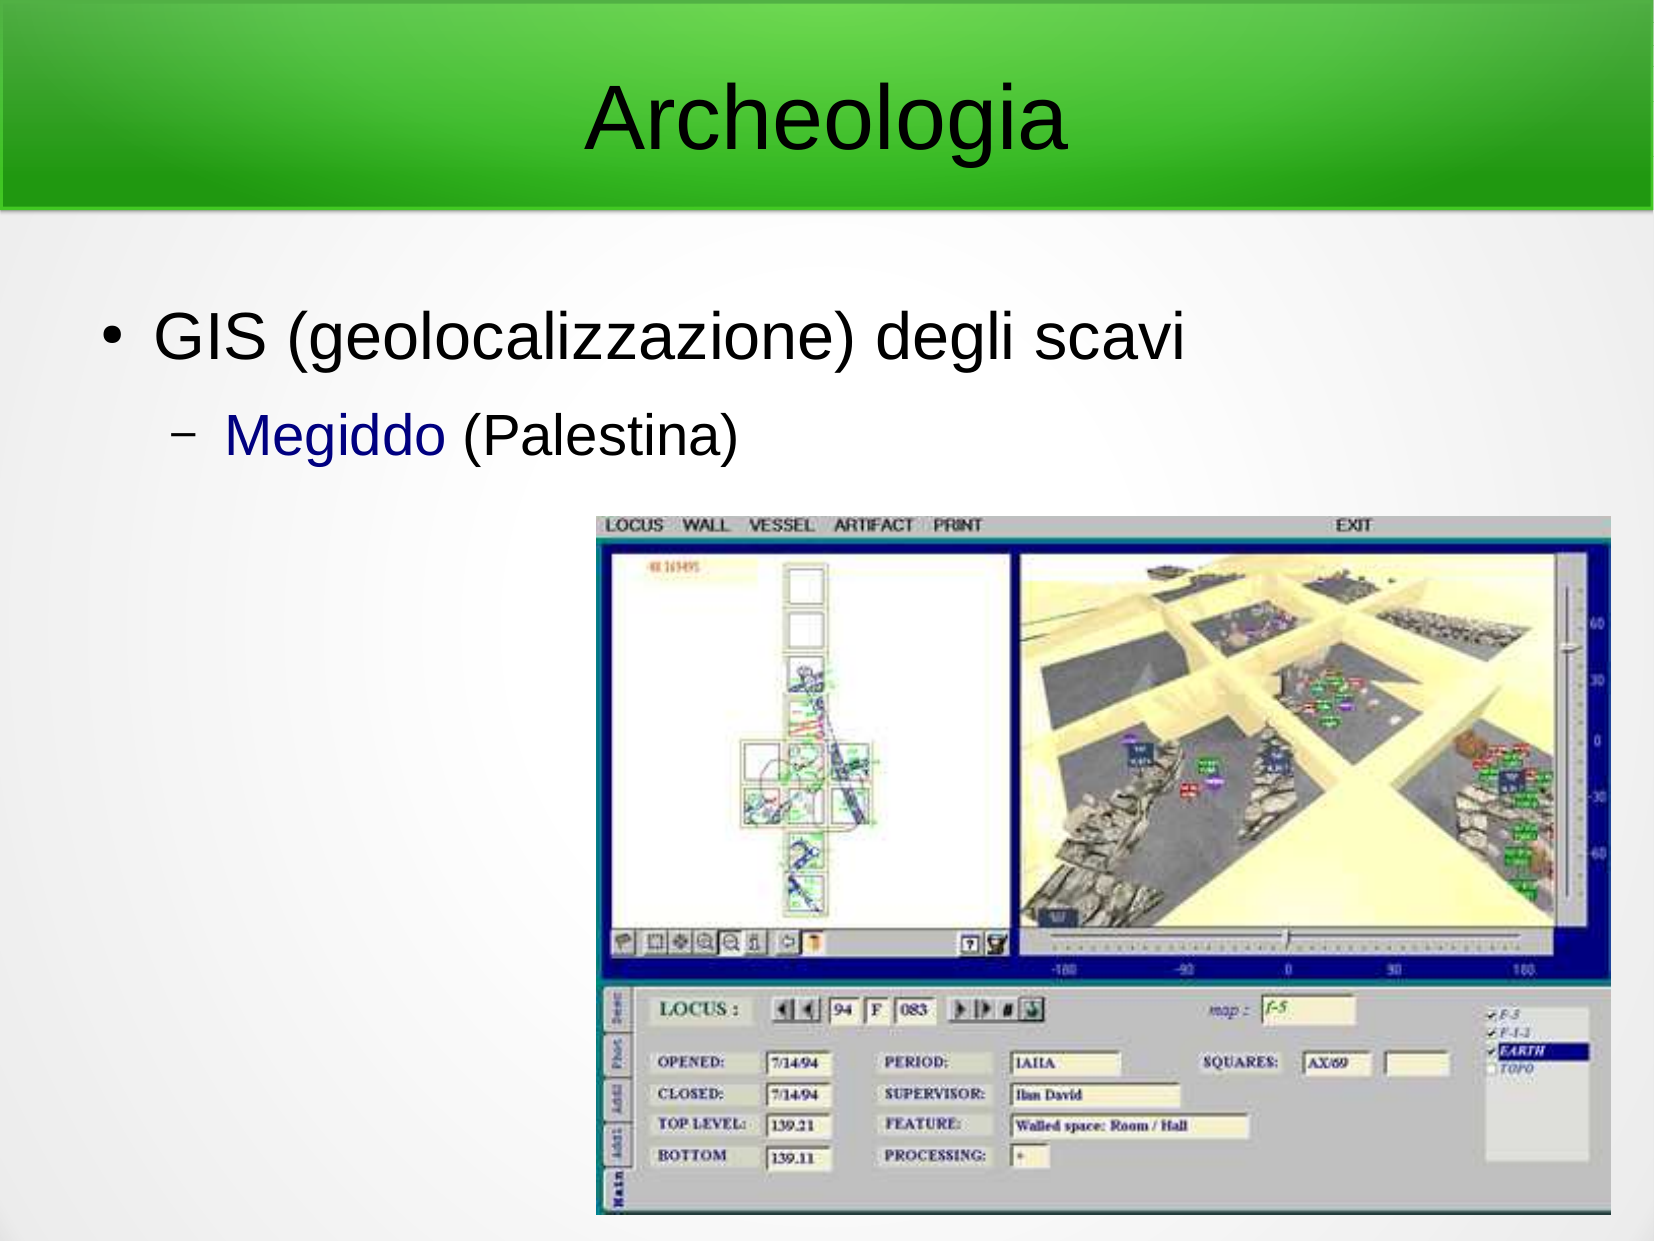

# Archeologia
GIS (geolocalizzazione) degli scavi
Megiddo (Palestina)